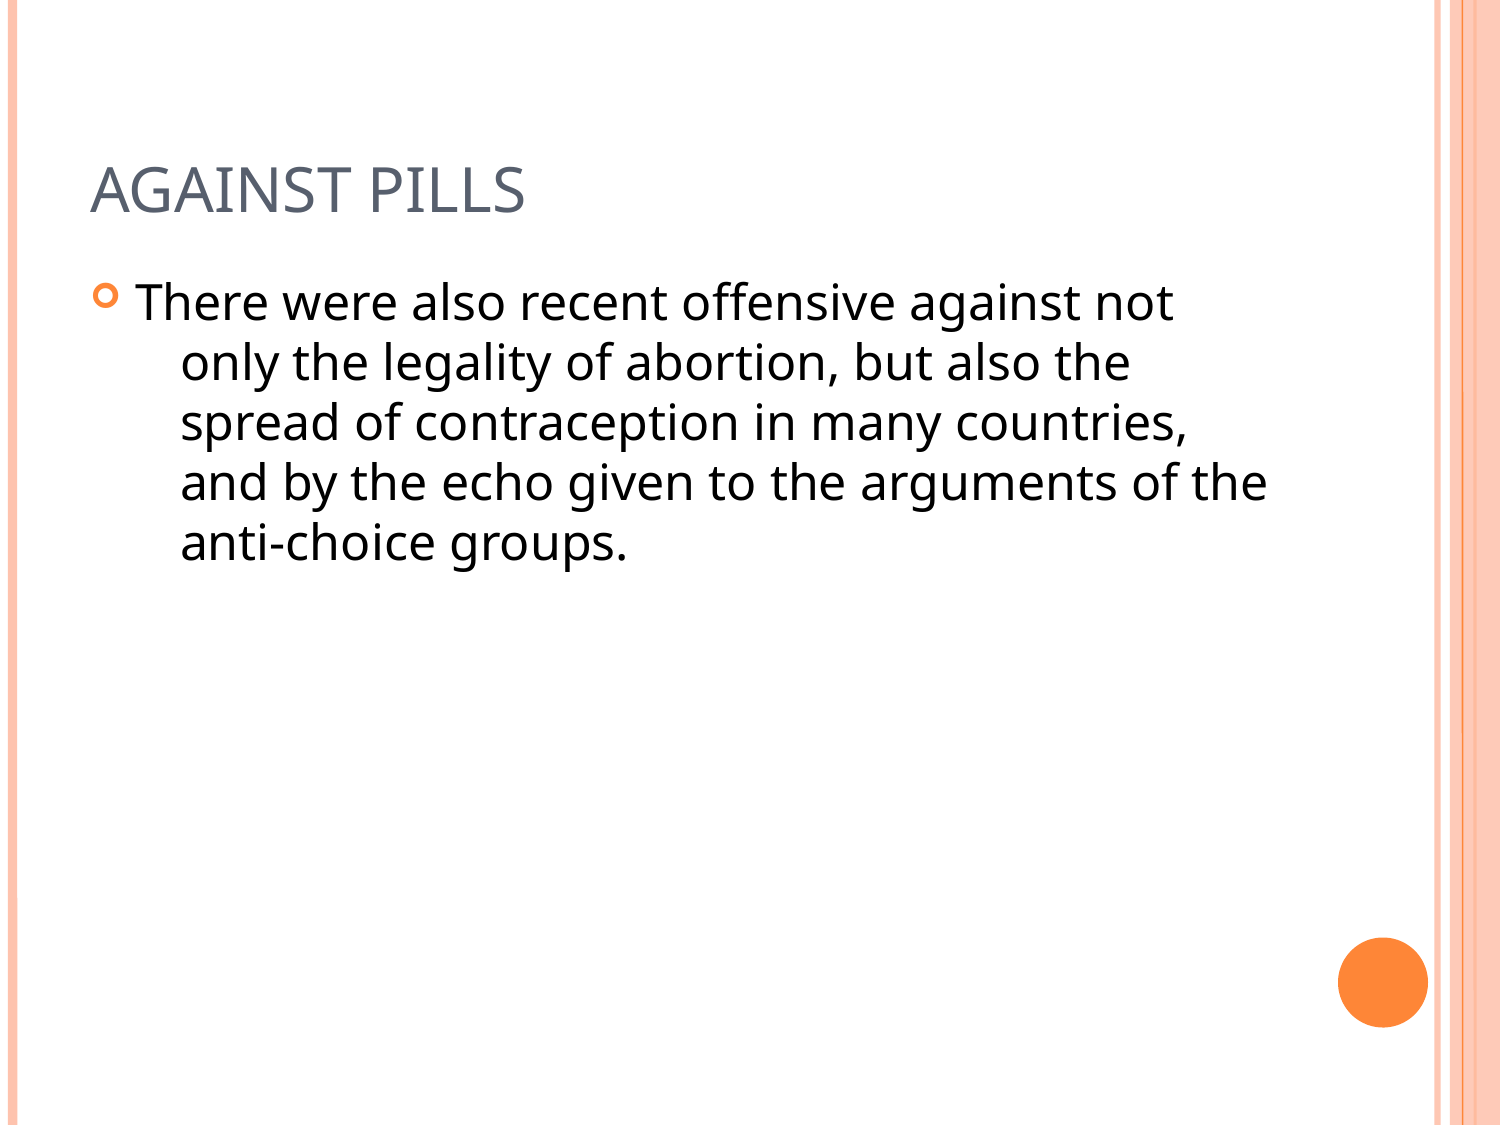

# Against pills
There were also recent offensive against not only the legality of abortion, but also the spread of contraception in many countries, and by the echo given to the arguments of the anti-choice groups.